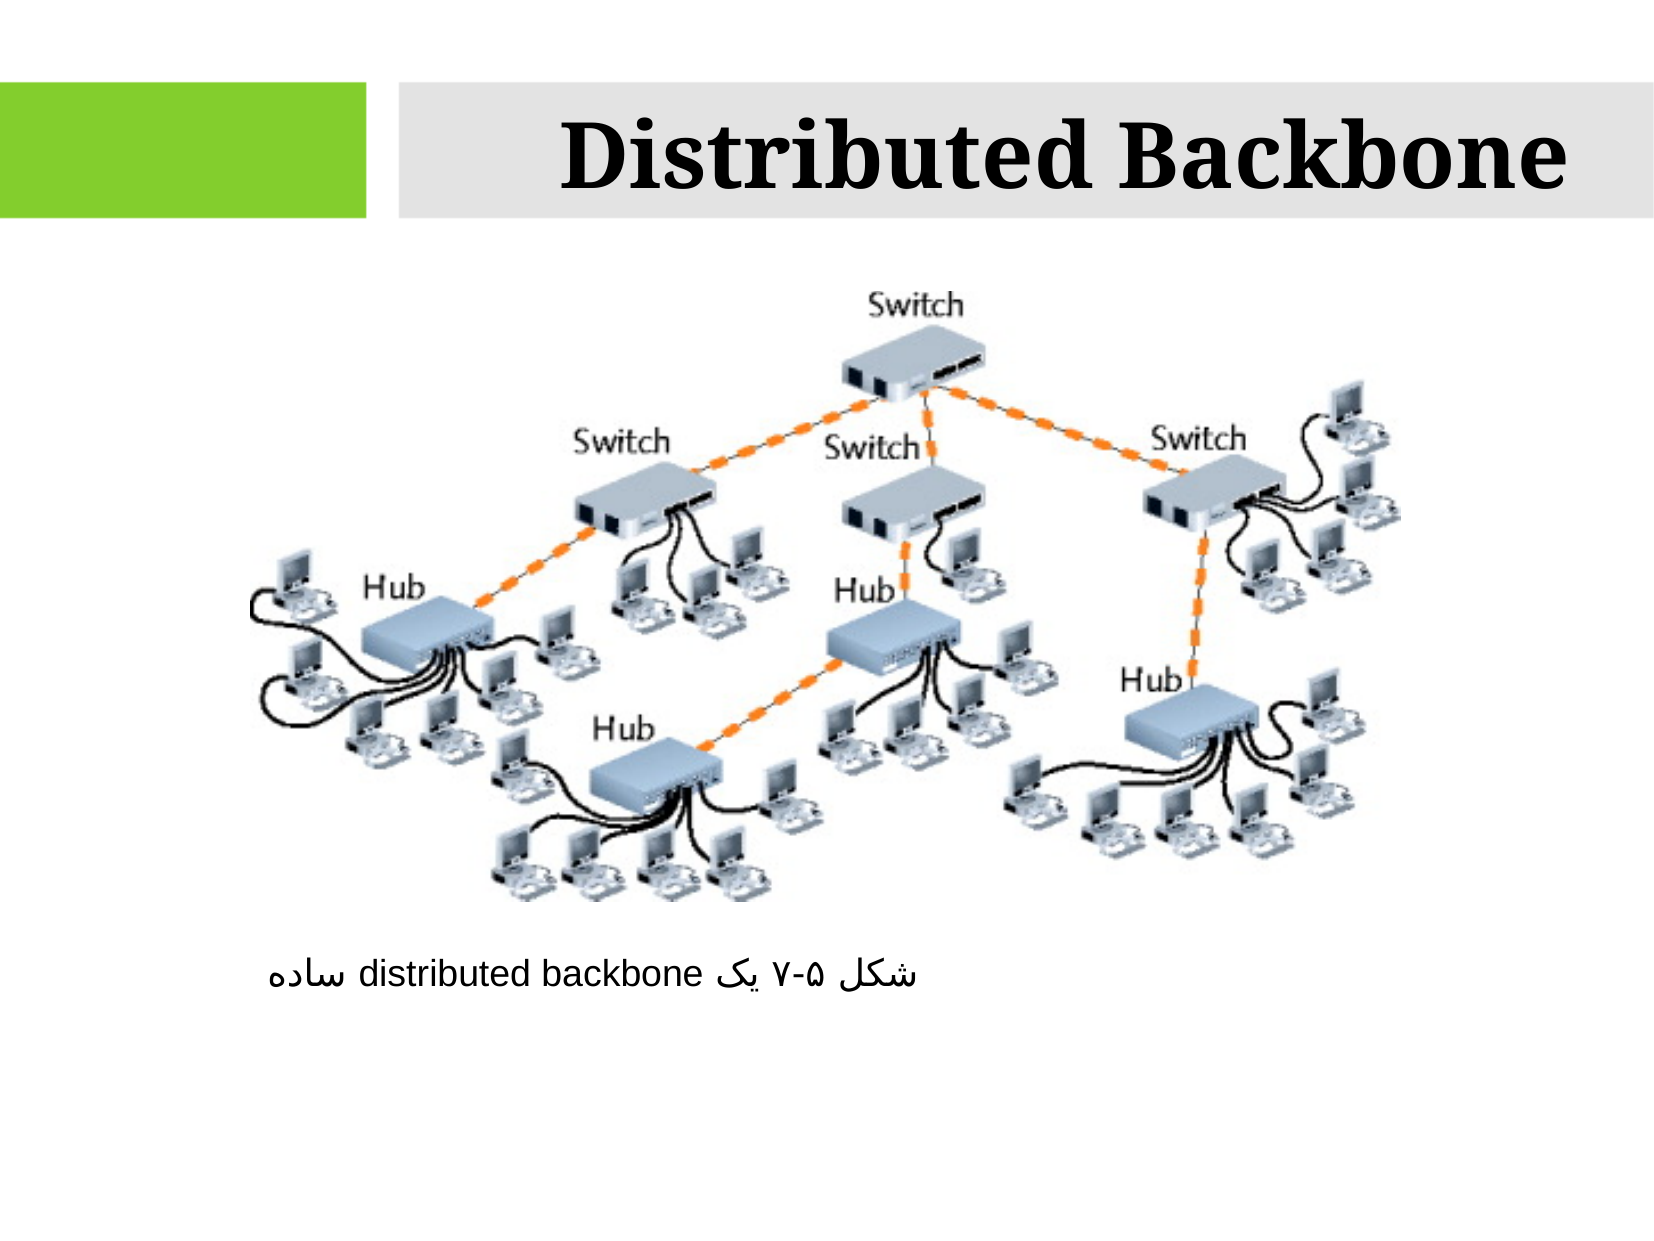

# Distributed Backbone
شکل ۵-۷ یک distributed backbone ساده